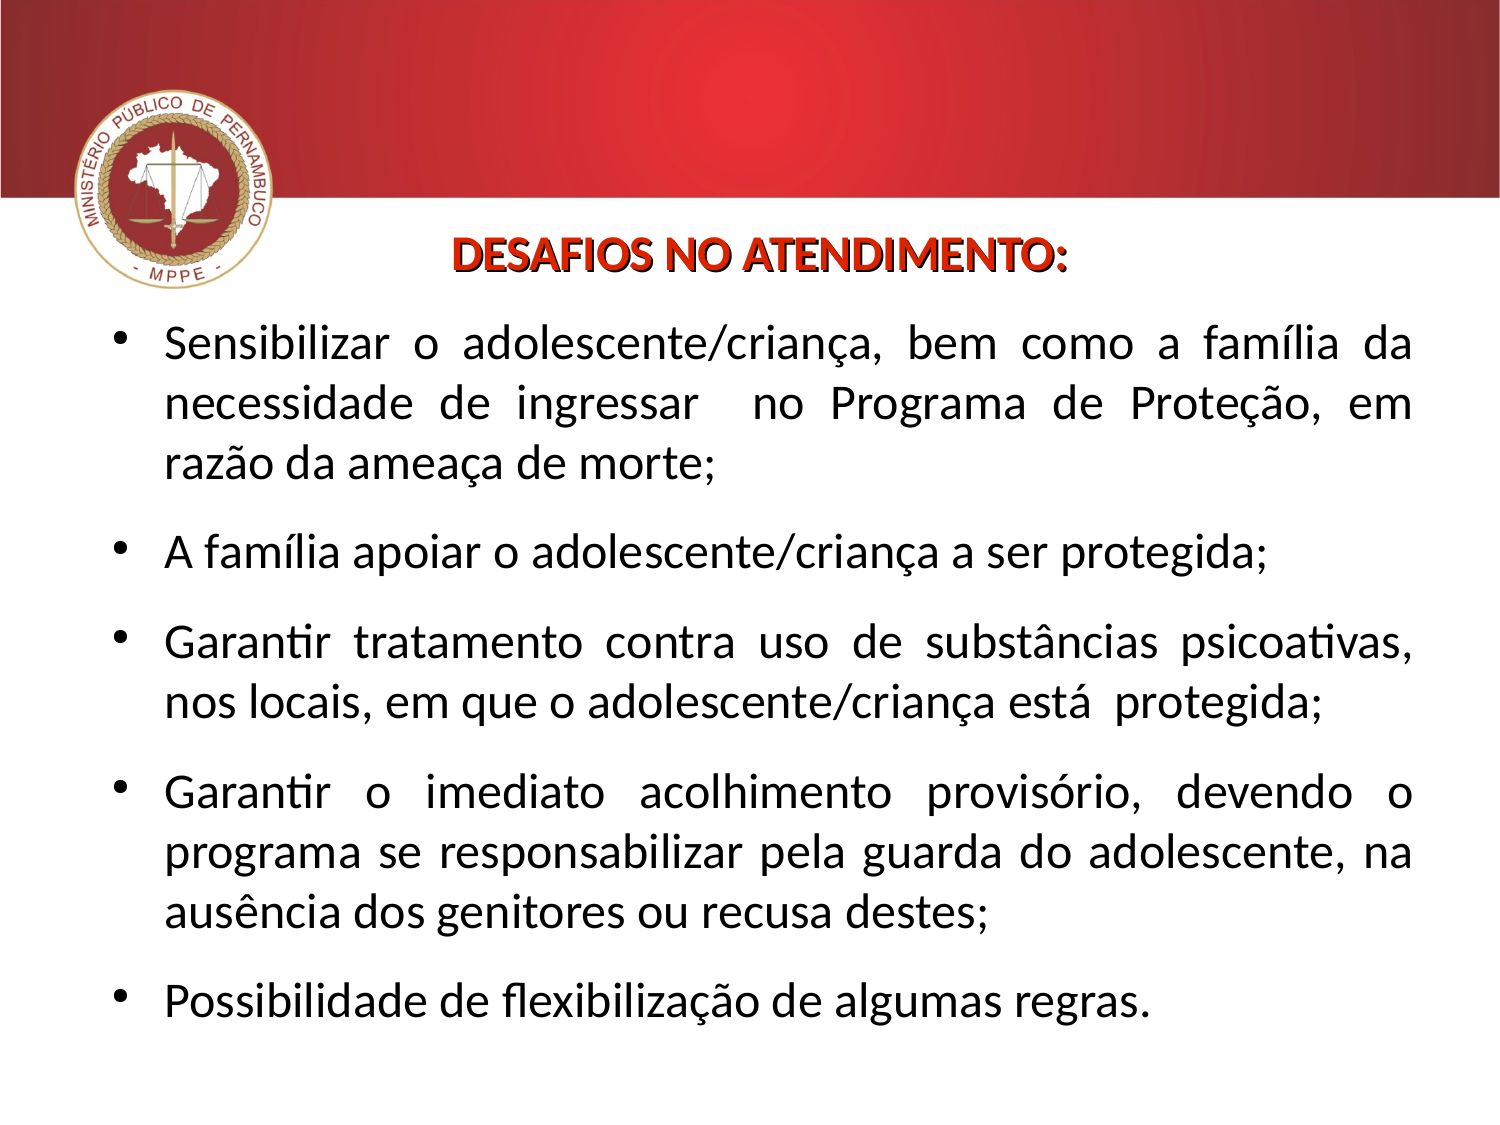

# DESAFIOS NO ATENDIMENTO:
Sensibilizar o adolescente/criança, bem como a família da necessidade de ingressar no Programa de Proteção, em razão da ameaça de morte;
A família apoiar o adolescente/criança a ser protegida;
Garantir tratamento contra uso de substâncias psicoativas, nos locais, em que o adolescente/criança está protegida;
Garantir o imediato acolhimento provisório, devendo o programa se responsabilizar pela guarda do adolescente, na ausência dos genitores ou recusa destes;
Possibilidade de flexibilização de algumas regras.